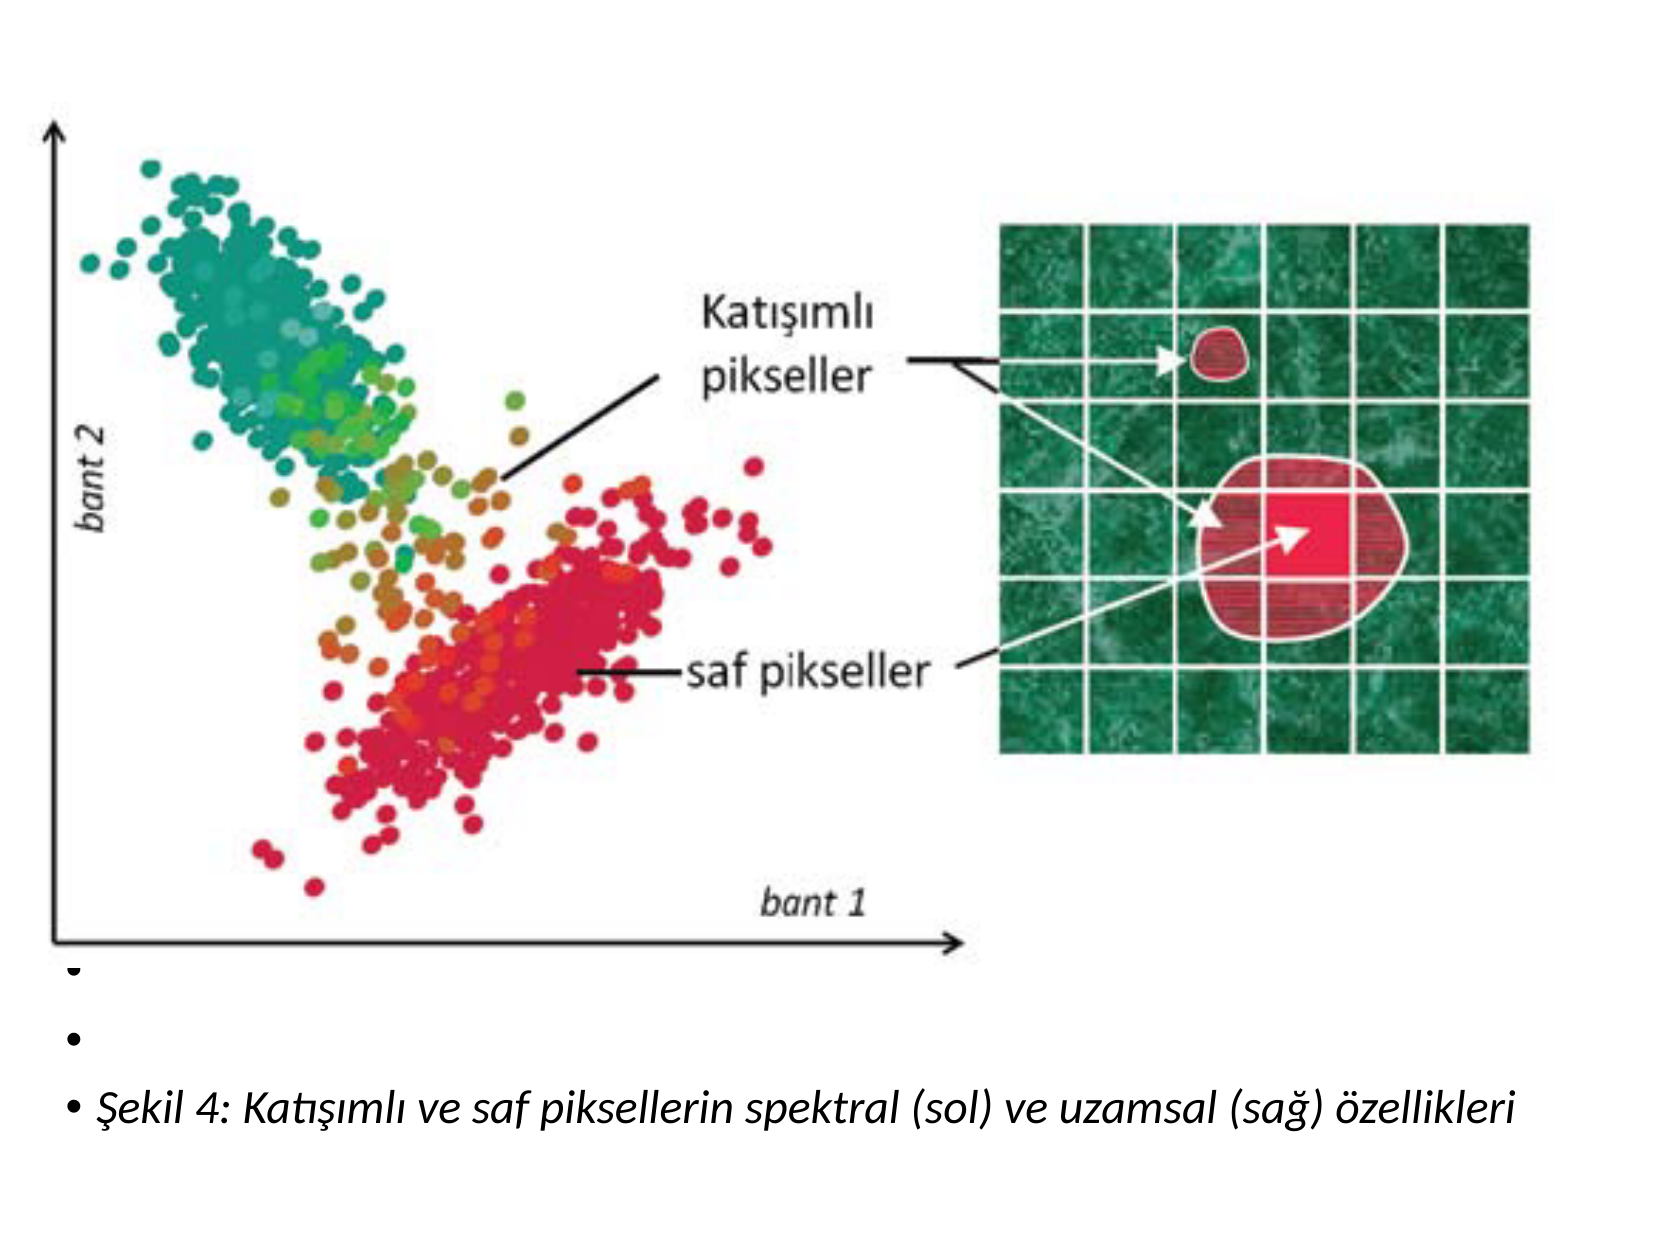

#
Şekil 4: Katışımlı ve saf piksellerin spektral (sol) ve uzamsal (sağ) özellikleri